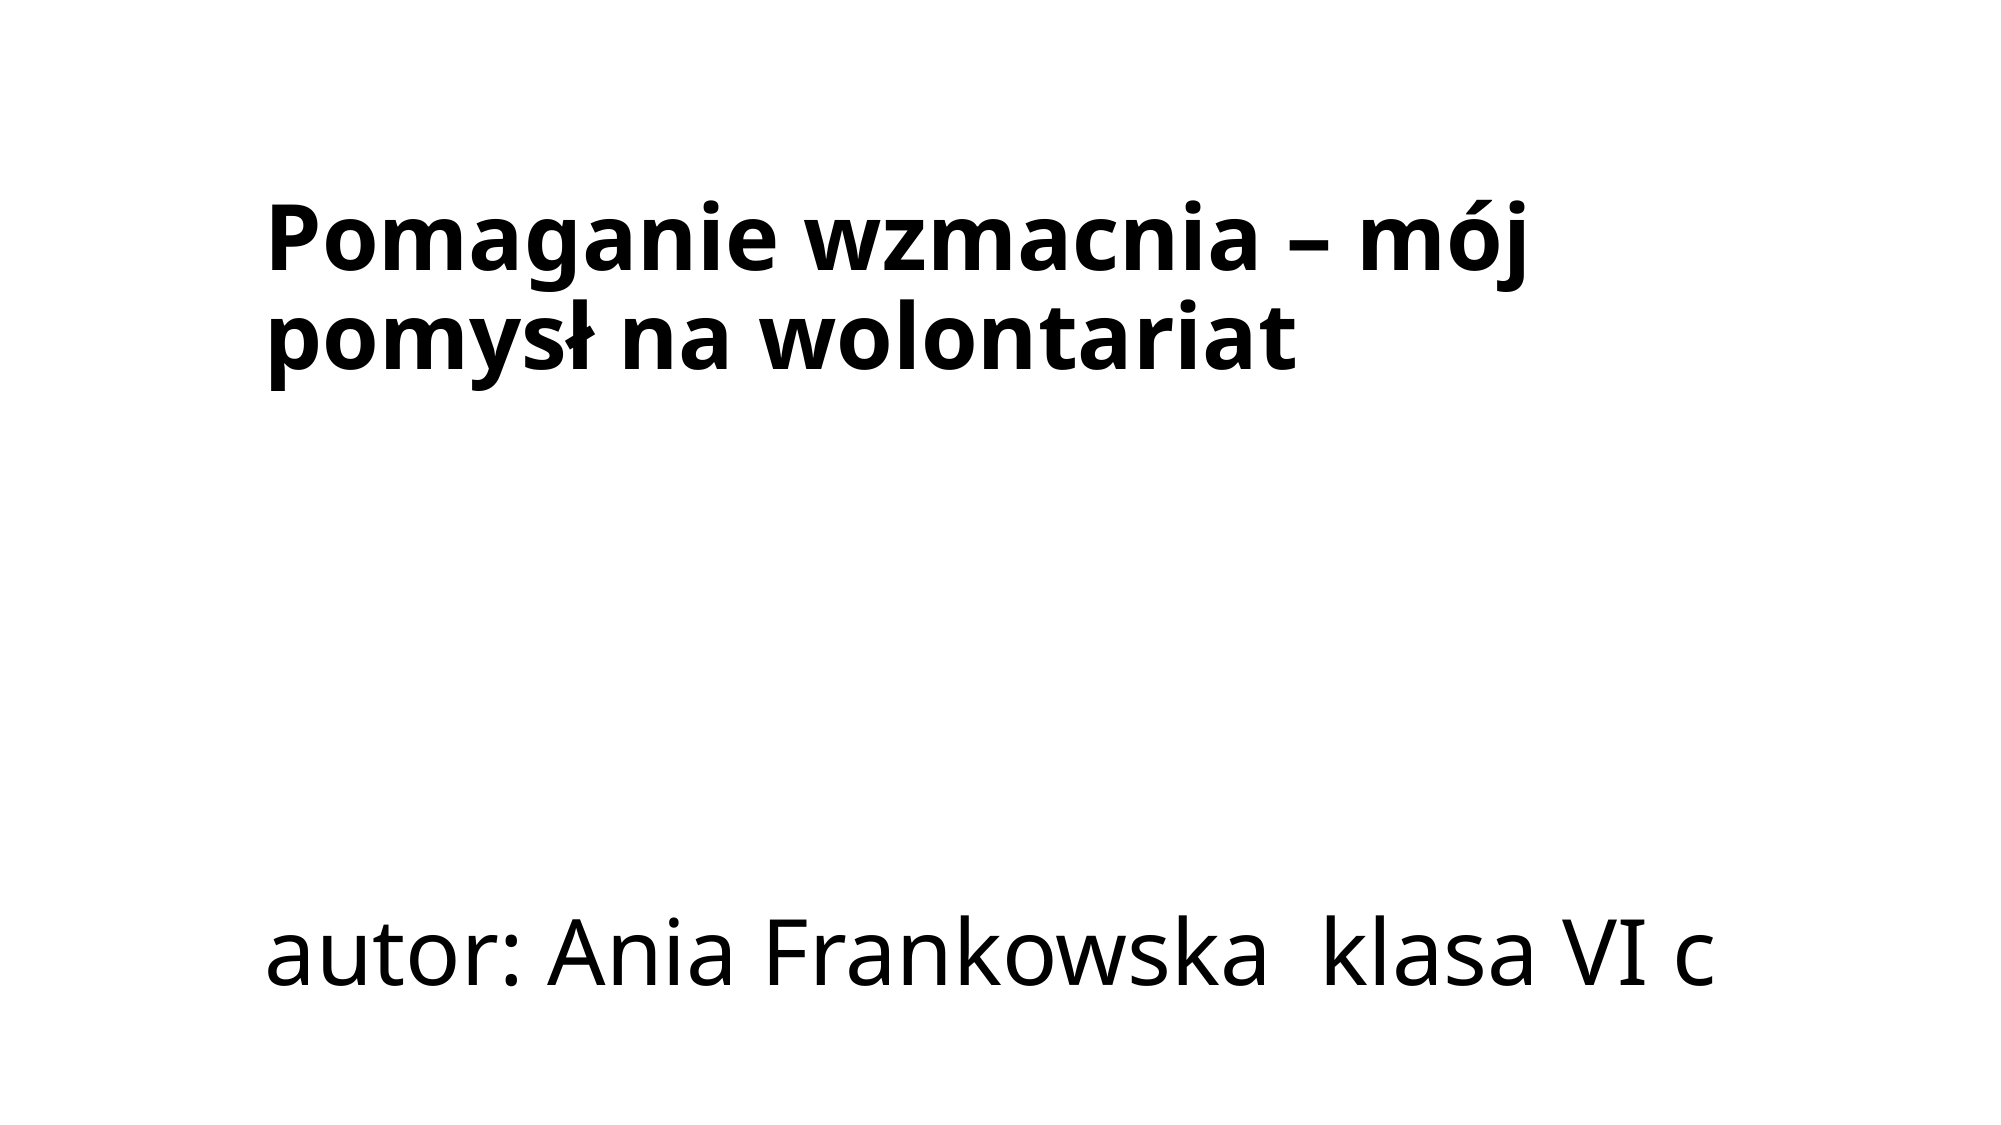

# Pomaganie wzmacnia – mój pomysł na wolontariat
autor: Ania Frankowska klasa VI c